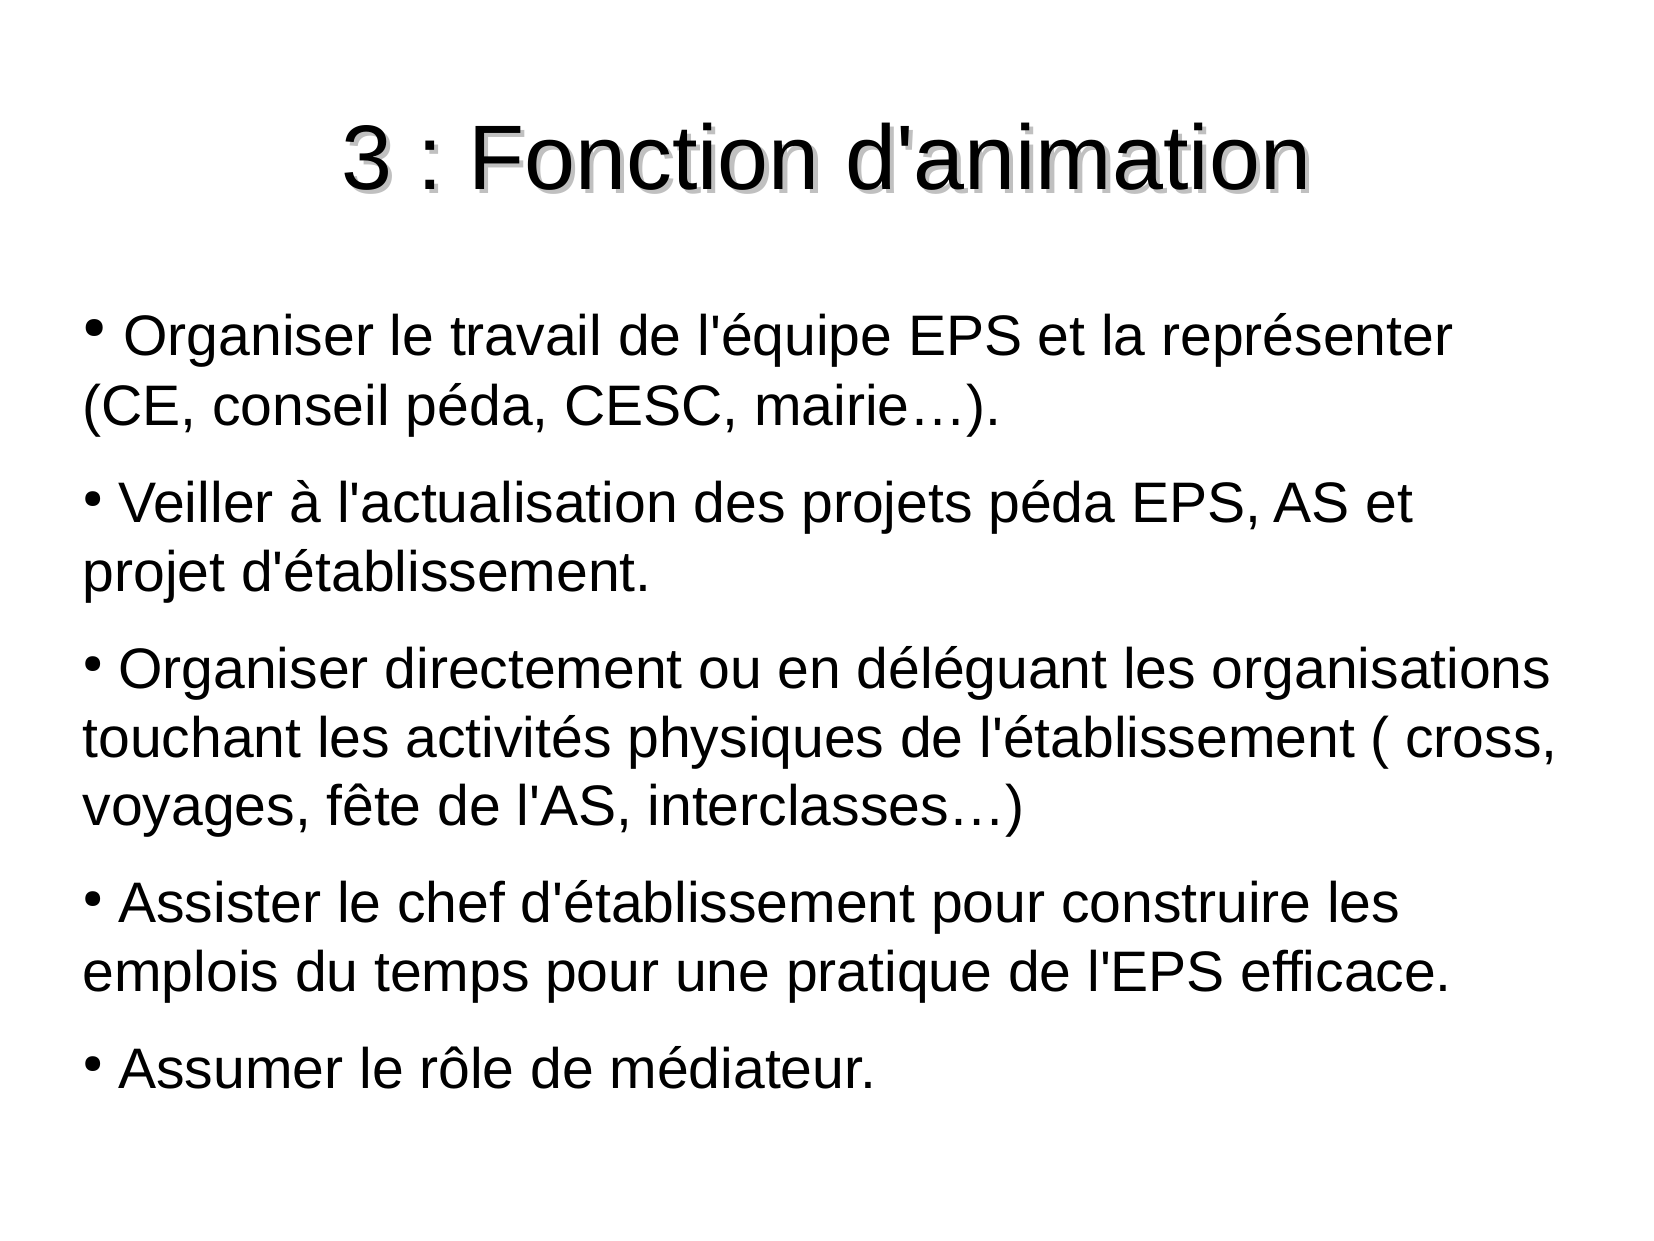

# 3 : Fonction d'animation
 Organiser le travail de l'équipe EPS et la représenter (CE, conseil péda, CESC, mairie…).
 Veiller à l'actualisation des projets péda EPS, AS et projet d'établissement.
 Organiser directement ou en déléguant les organisations touchant les activités physiques de l'établissement ( cross, voyages, fête de l'AS, interclasses…)
 Assister le chef d'établissement pour construire les emplois du temps pour une pratique de l'EPS efficace.
 Assumer le rôle de médiateur.